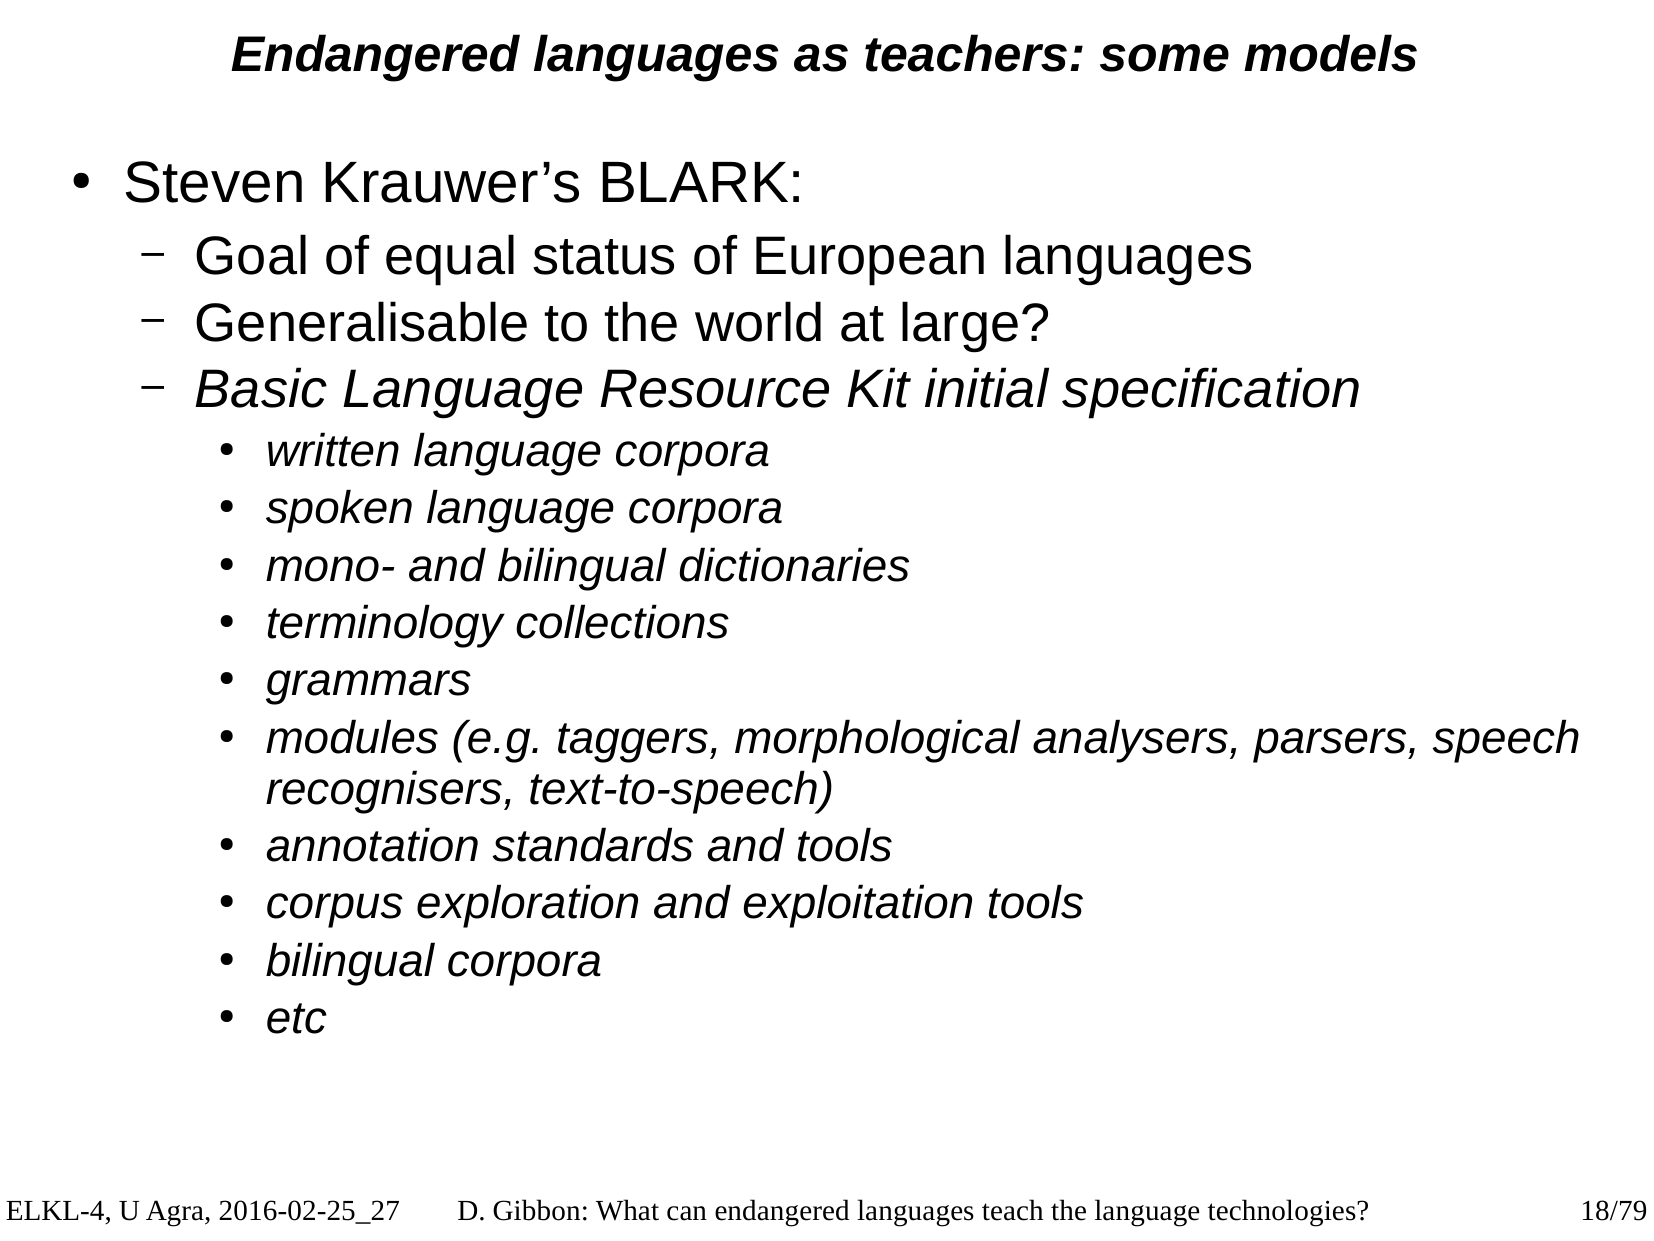

# Endangered languages as teachers: some models
Steven Krauwer’s BLARK:
Goal of equal status of European languages
Generalisable to the world at large?
Basic Language Resource Kit initial specification
written language corpora
spoken language corpora
mono- and bilingual dictionaries
terminology collections
grammars
modules (e.g. taggers, morphological analysers, parsers, speech recognisers, text-to-speech)
annotation standards and tools
corpus exploration and exploitation tools
bilingual corpora
etc
ELKL-4, U Agra, 2016-02-25_27
D. Gibbon: What can endangered languages teach the language technologies?
18